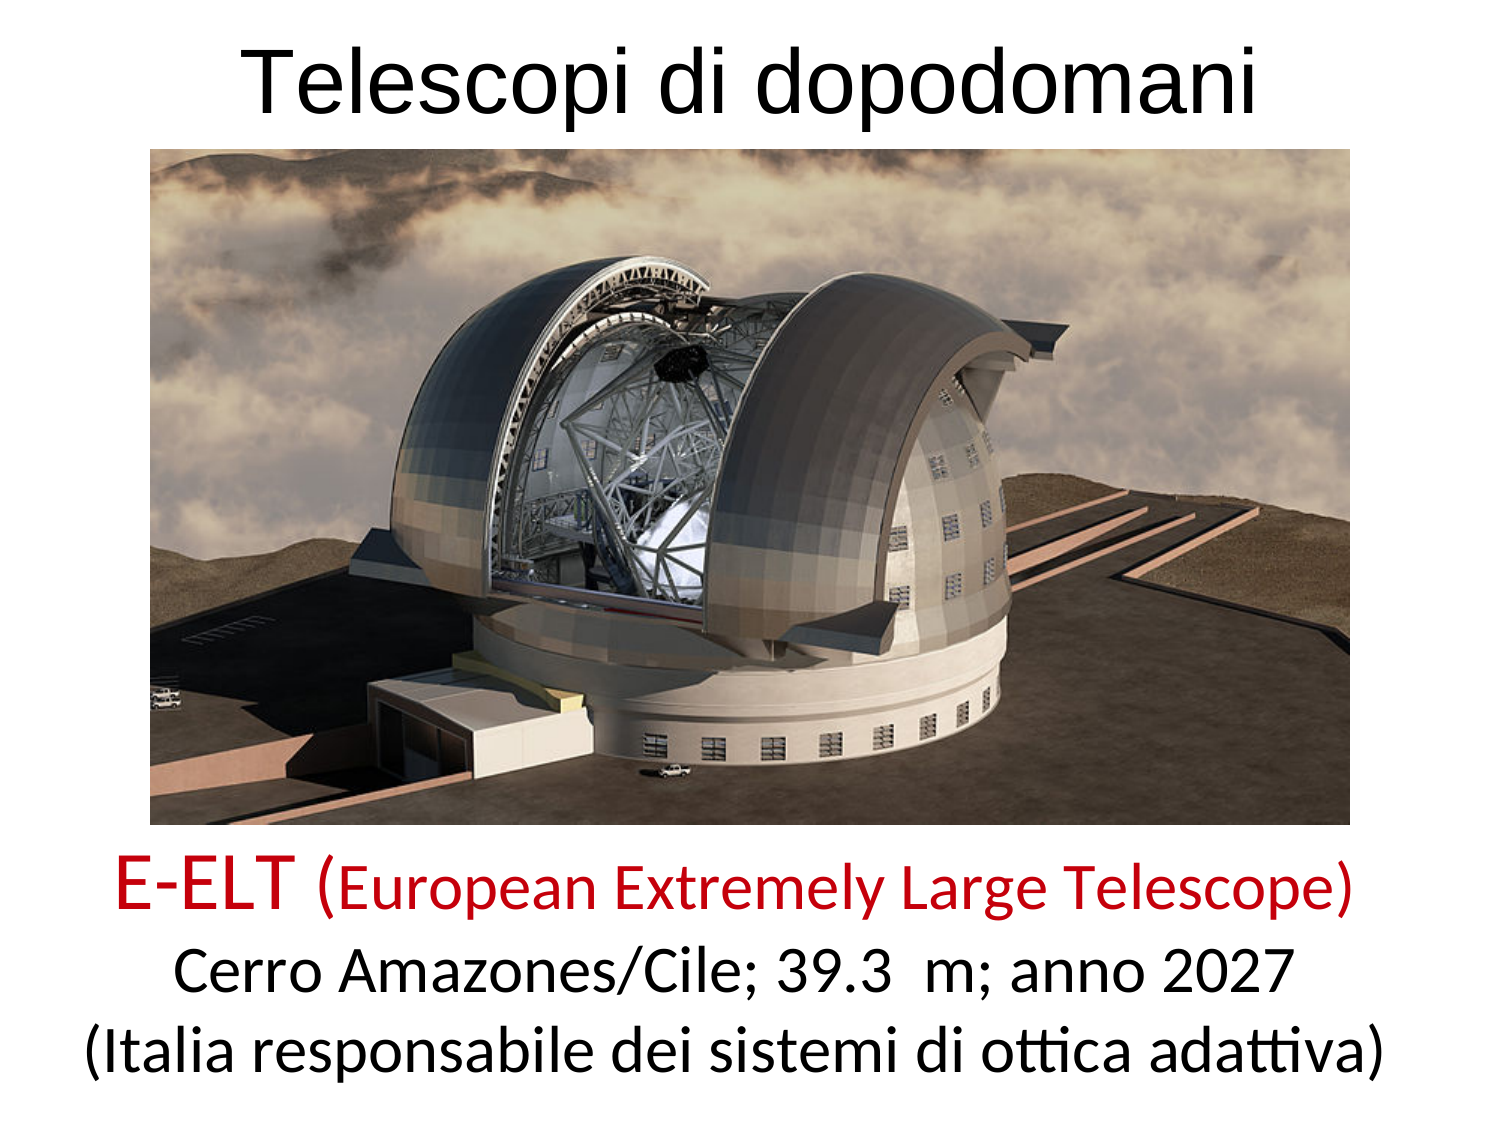

Telescopi di dopodomani
# E-ELT (European Extremely Large Telescope) Cerro Amazones/Cile; 39.3 m; anno 2027 (Italia responsabile dei sistemi di ottica adattiva)